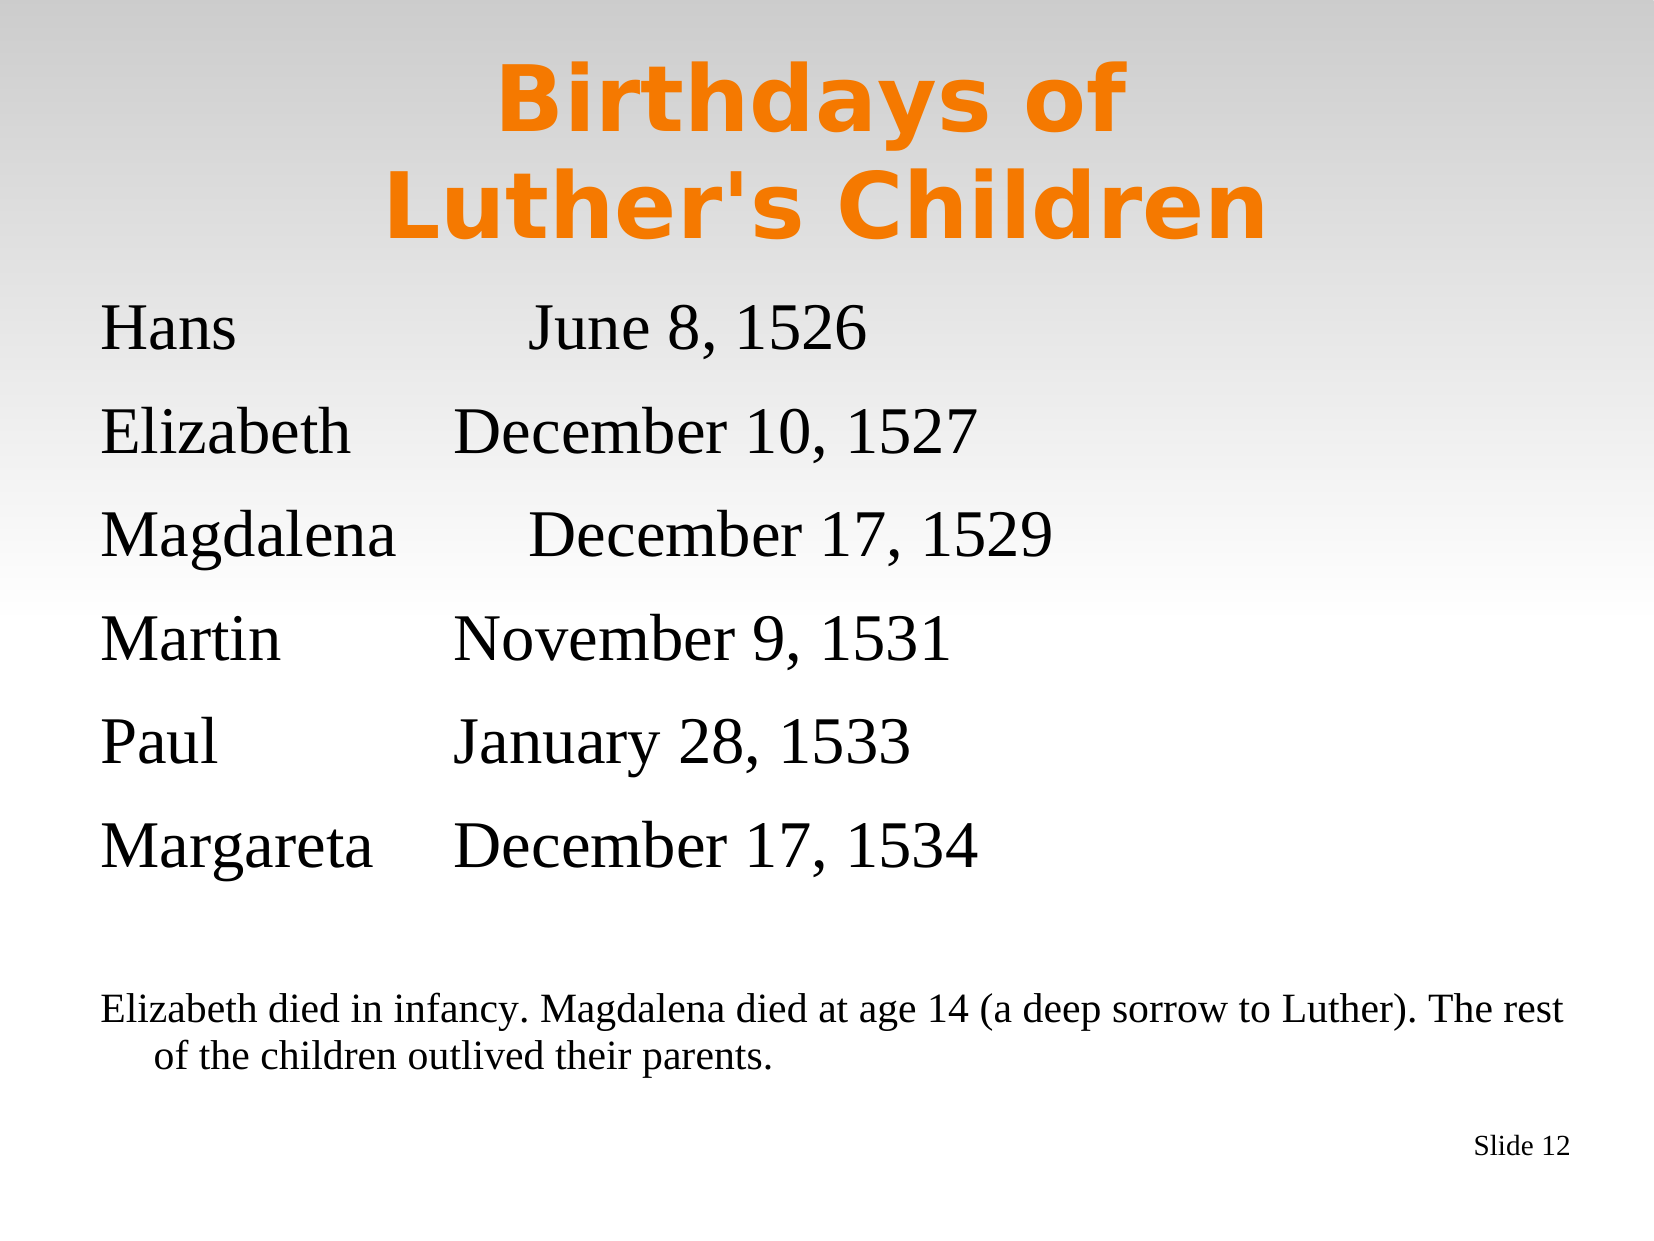

# Birthdays of Luther's Children
Hans				June 8, 1526
Elizabeth		December 10, 1527
Magdalena		December 17, 1529
Martin			November 9, 1531
Paul				January 28, 1533
Margareta		December 17, 1534
Elizabeth died in infancy. Magdalena died at age 14 (a deep sorrow to Luther). The rest of the children outlived their parents.
12